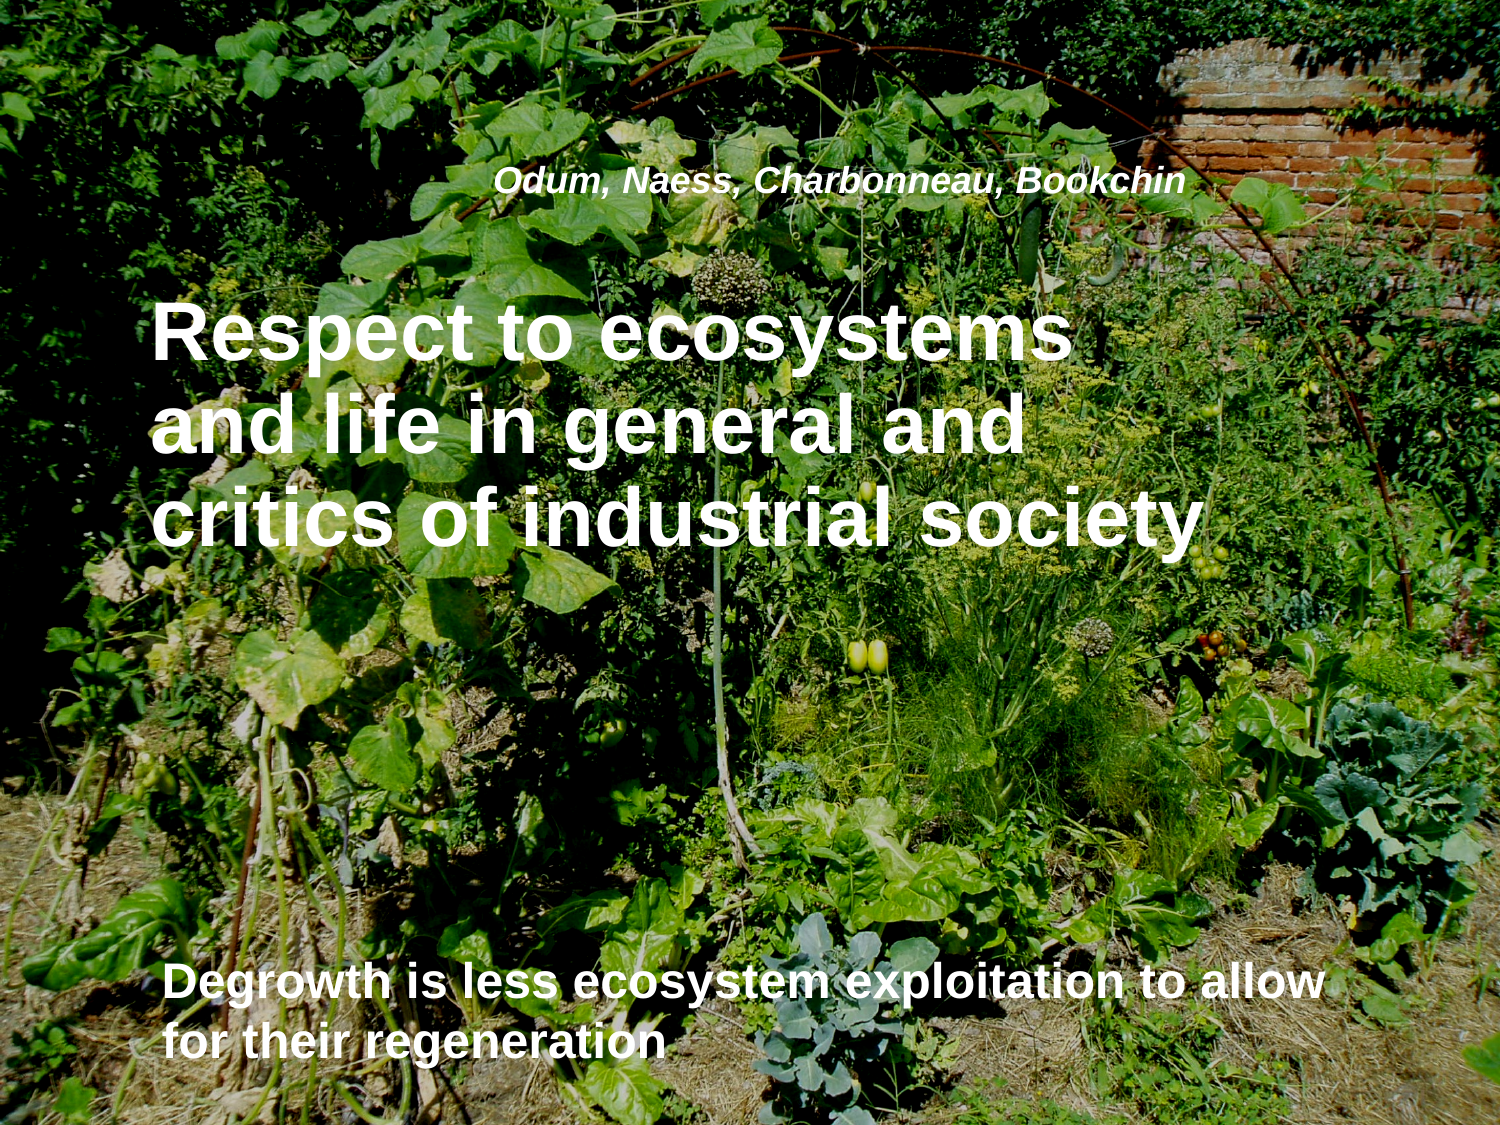

b- Ecology
Odum, Naess, Charbonneau, Bookchin
Respect to ecosystems and life in general and critics of industrial society
Degrowth is less ecosystem exploitation to allow
for their regeneration